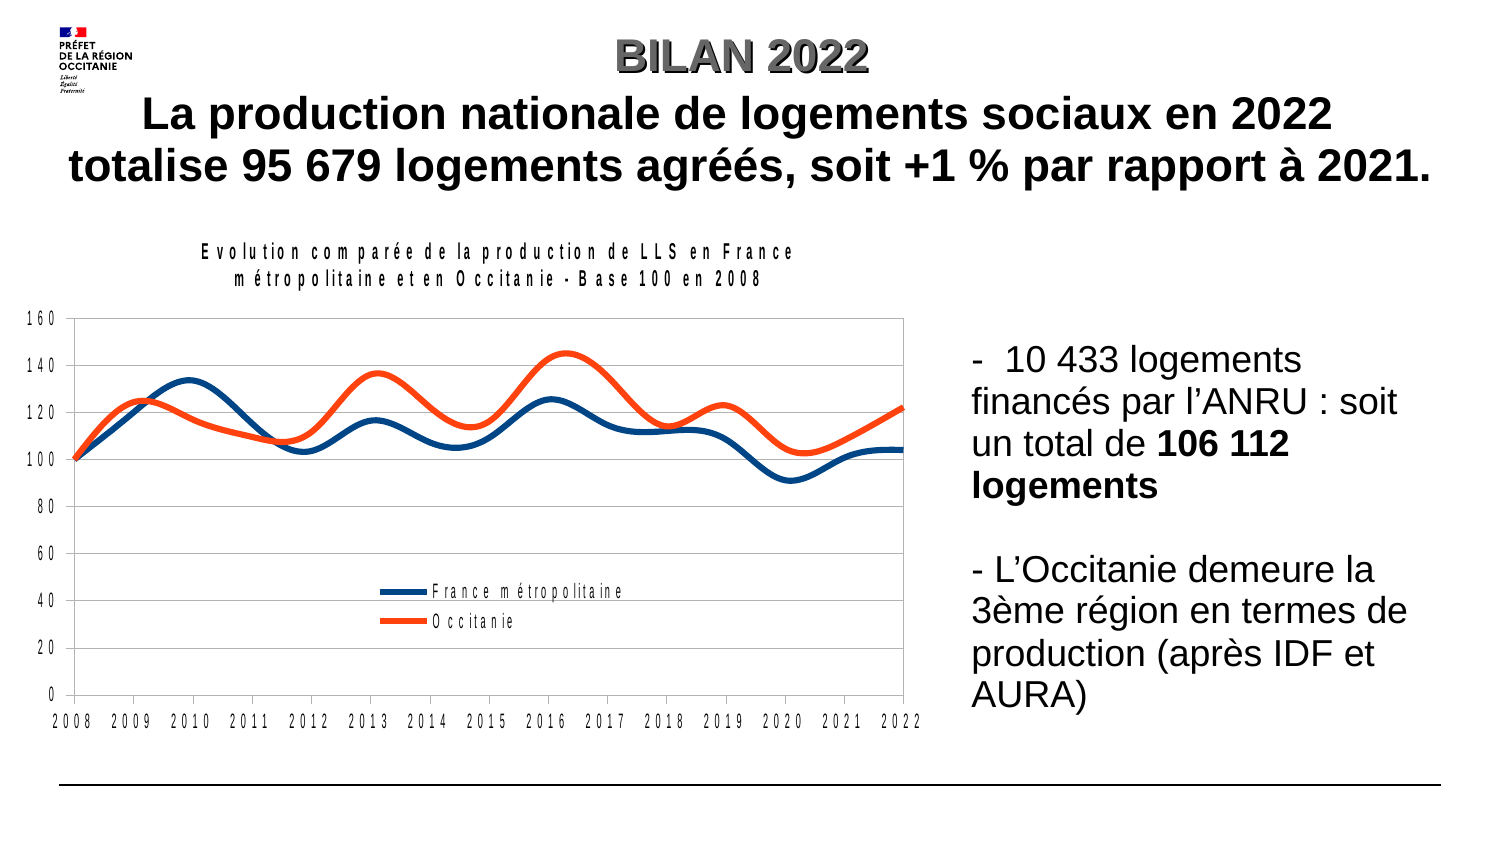

BILAN 2022
# La production nationale de logements sociaux en 2022 totalise 95 679 logements agréés, soit +1 % par rapport à 2021.
- 10 433 logements financés par l’ANRU : soit un total de 106 112 logements
- L’Occitanie demeure la 3ème région en termes de production (après IDF et AURA)